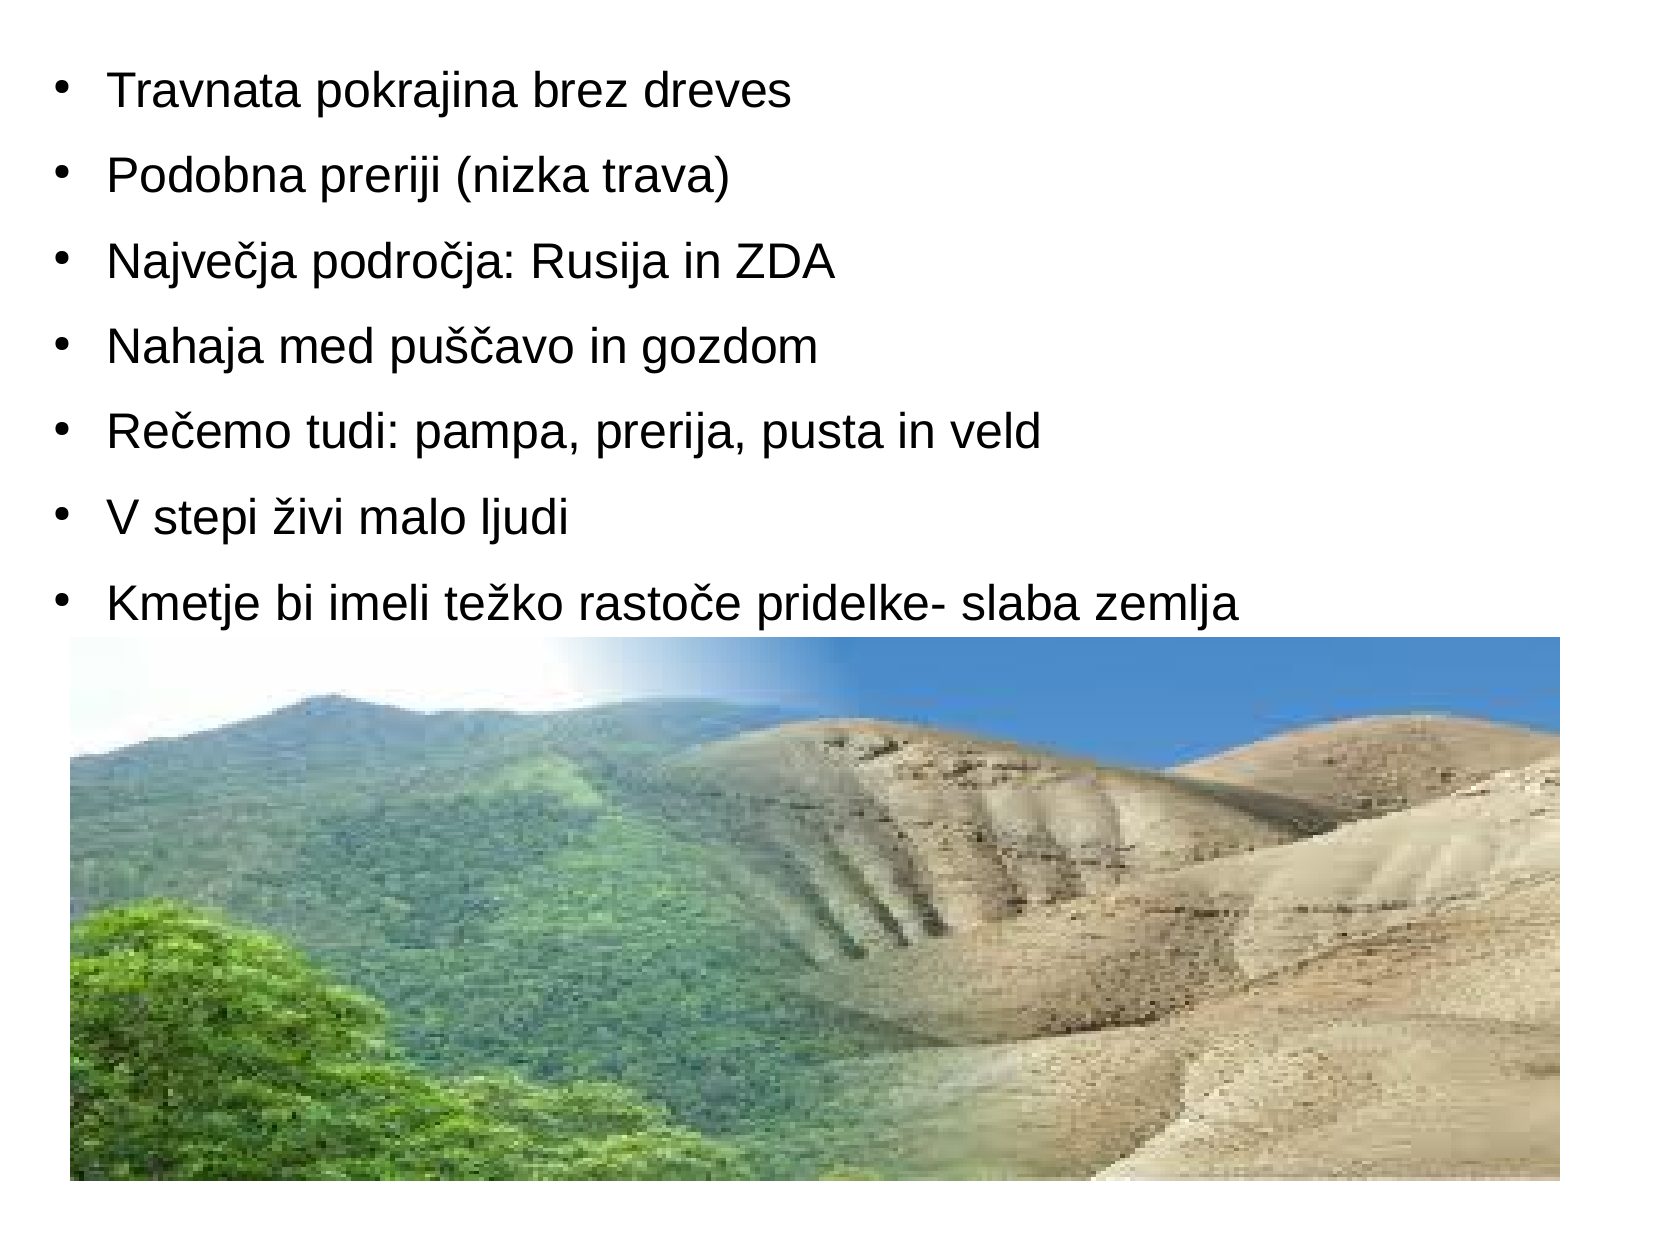

# Travnata pokrajina brez dreves
Podobna preriji (nizka trava)
Največja področja: Rusija in ZDA
Nahaja med puščavo in gozdom
Rečemo tudi: pampa, prerija, pusta in veld
V stepi živi malo ljudi
Kmetje bi imeli težko rastoče pridelke- slaba zemlja